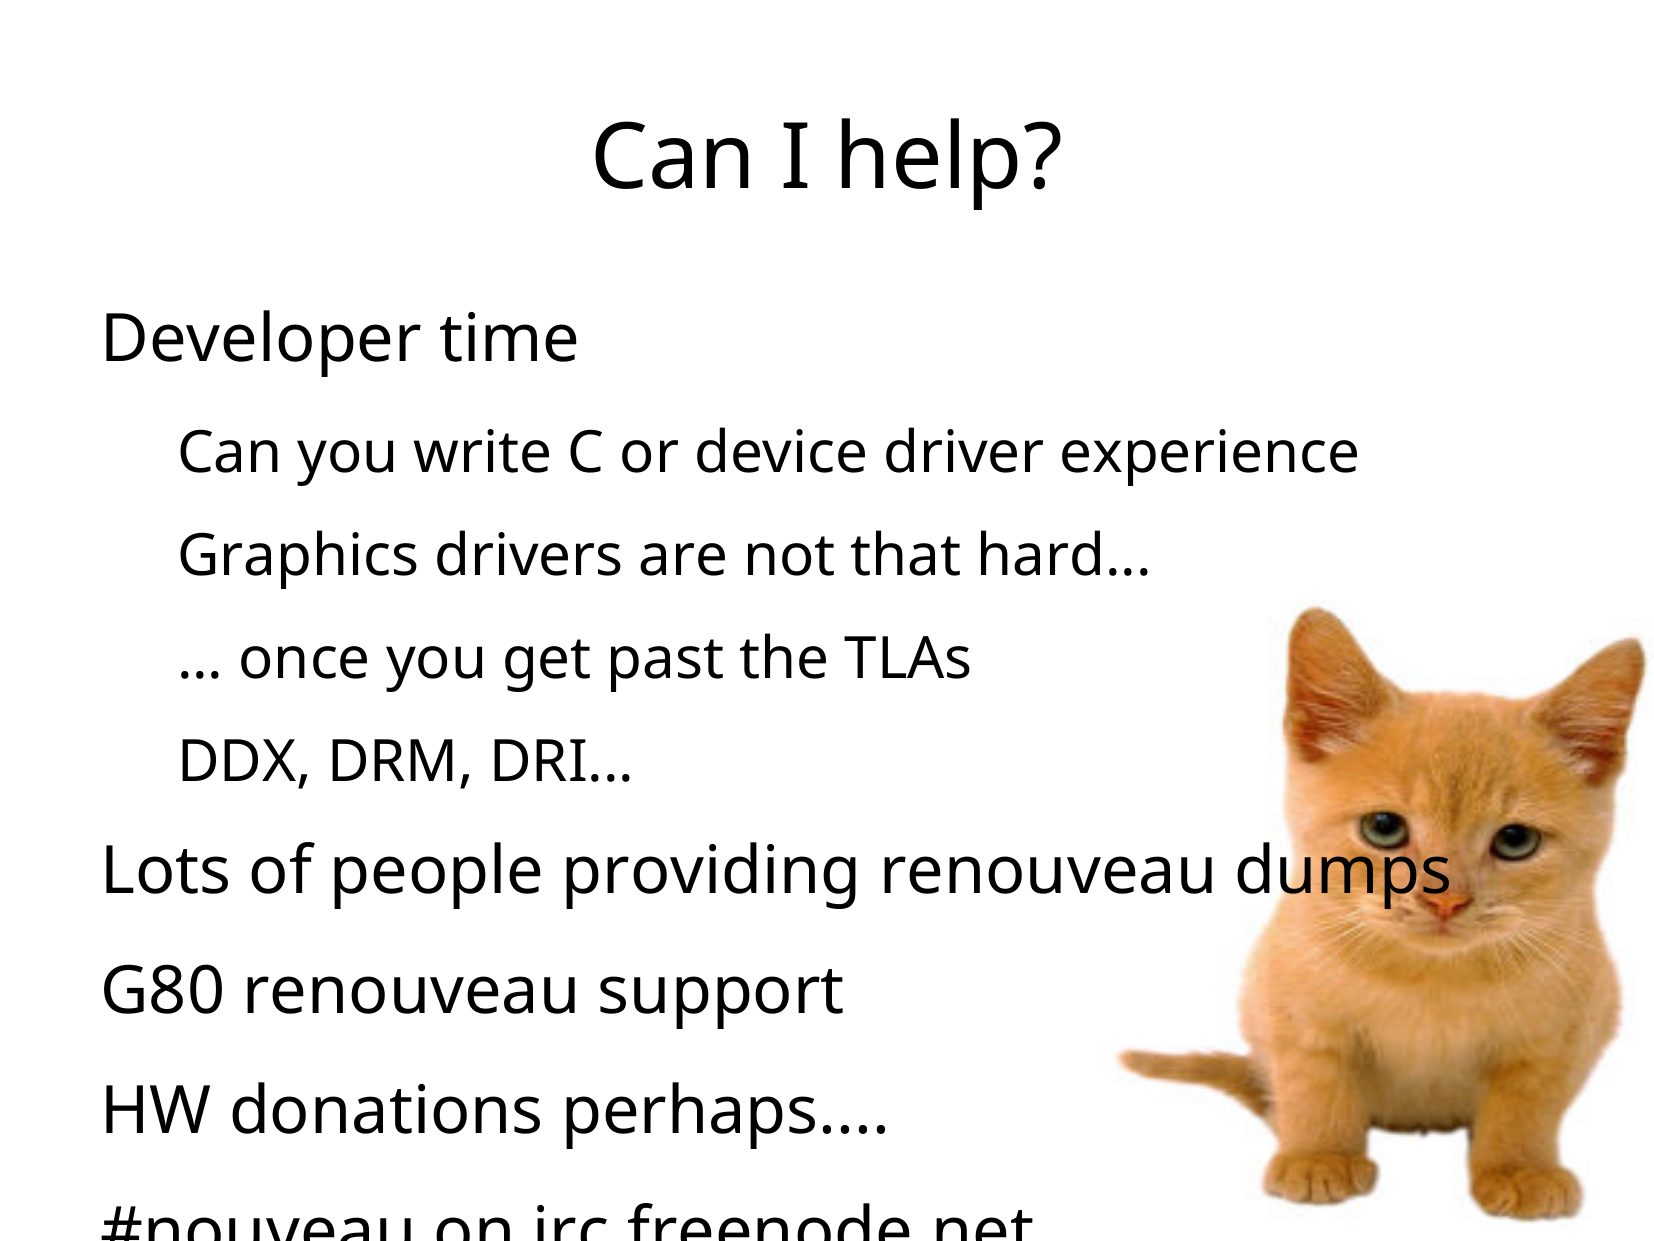

# Can I help?
Developer time
Can you write C or device driver experience
Graphics drivers are not that hard...
... once you get past the TLAs
DDX, DRM, DRI...
Lots of people providing renouveau dumps
G80 renouveau support
HW donations perhaps....
#nouveau on irc.freenode.net